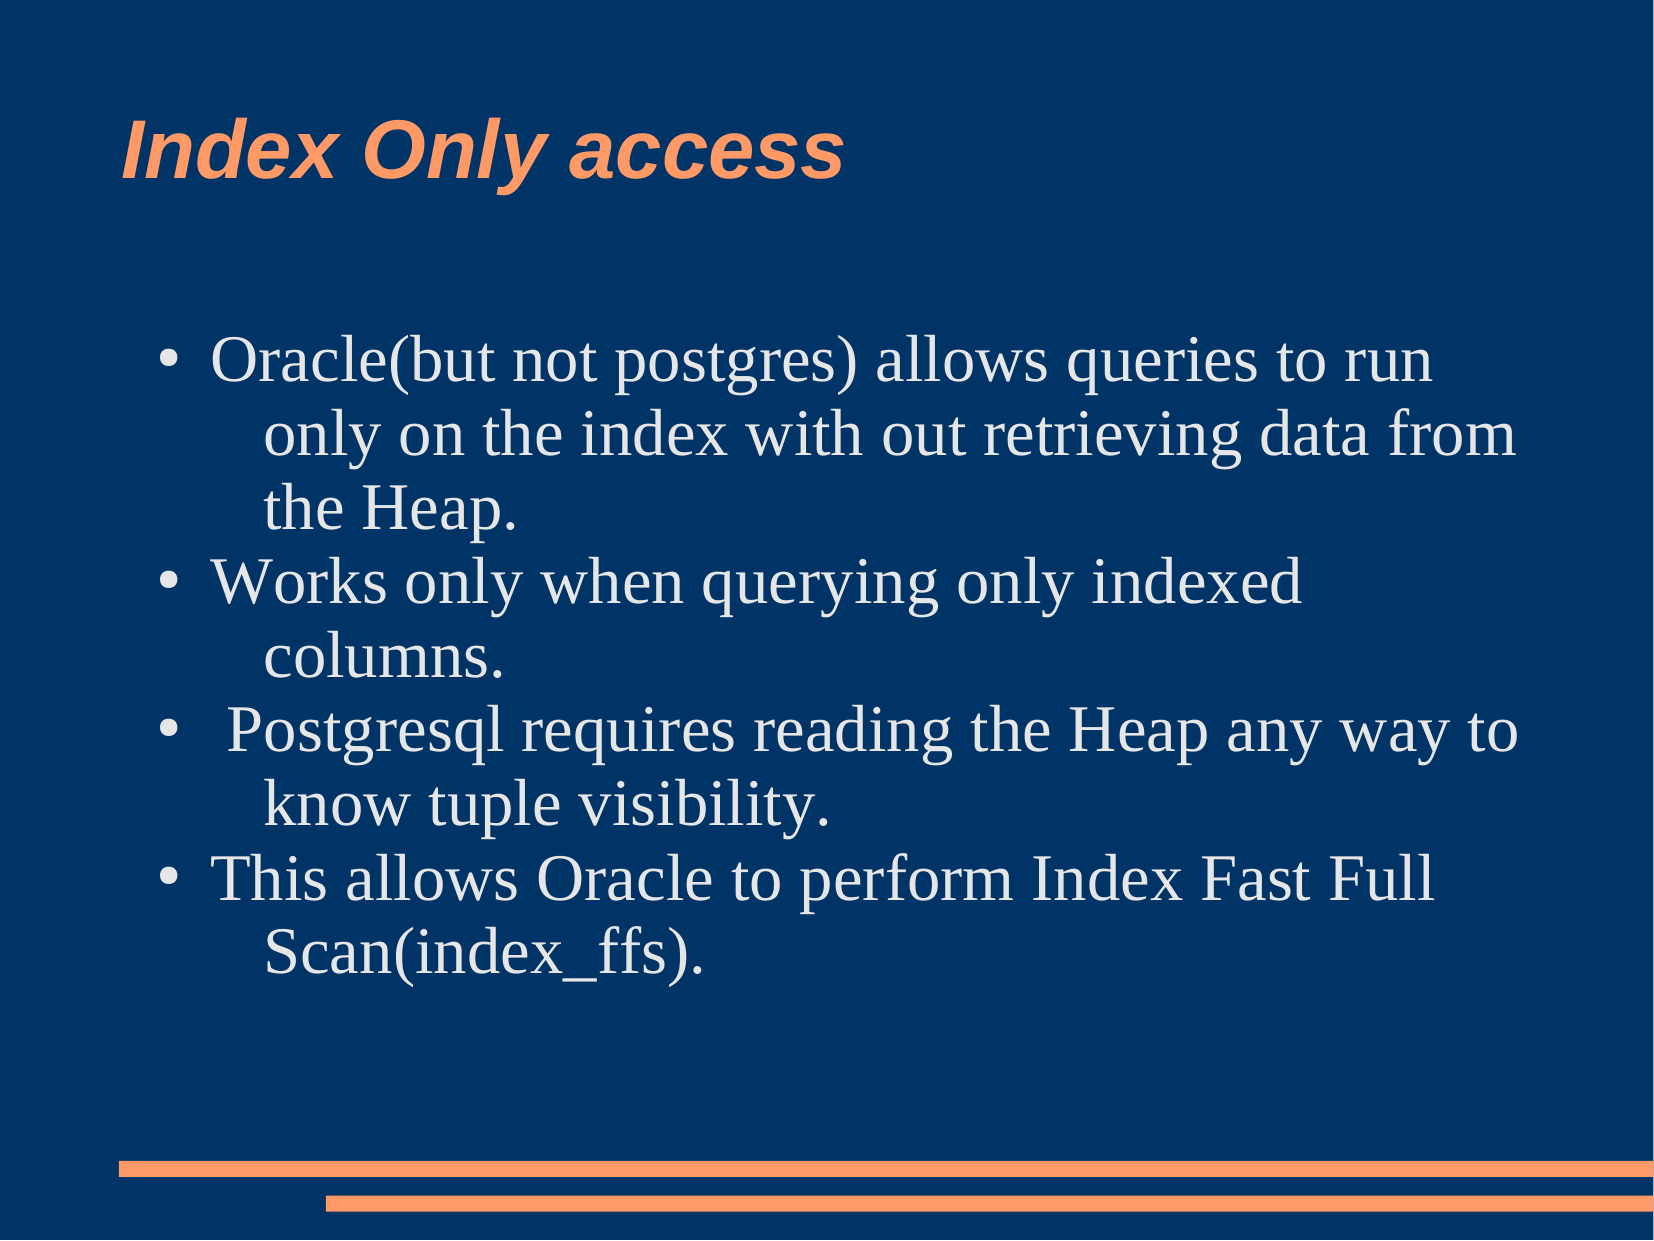

# Index Only access
Oracle(but not postgres) allows queries to run only on the index with out retrieving data from the Heap.
Works only when querying only indexed columns.
 Postgresql requires reading the Heap any way to know tuple visibility.
This allows Oracle to perform Index Fast Full Scan(index_ffs).